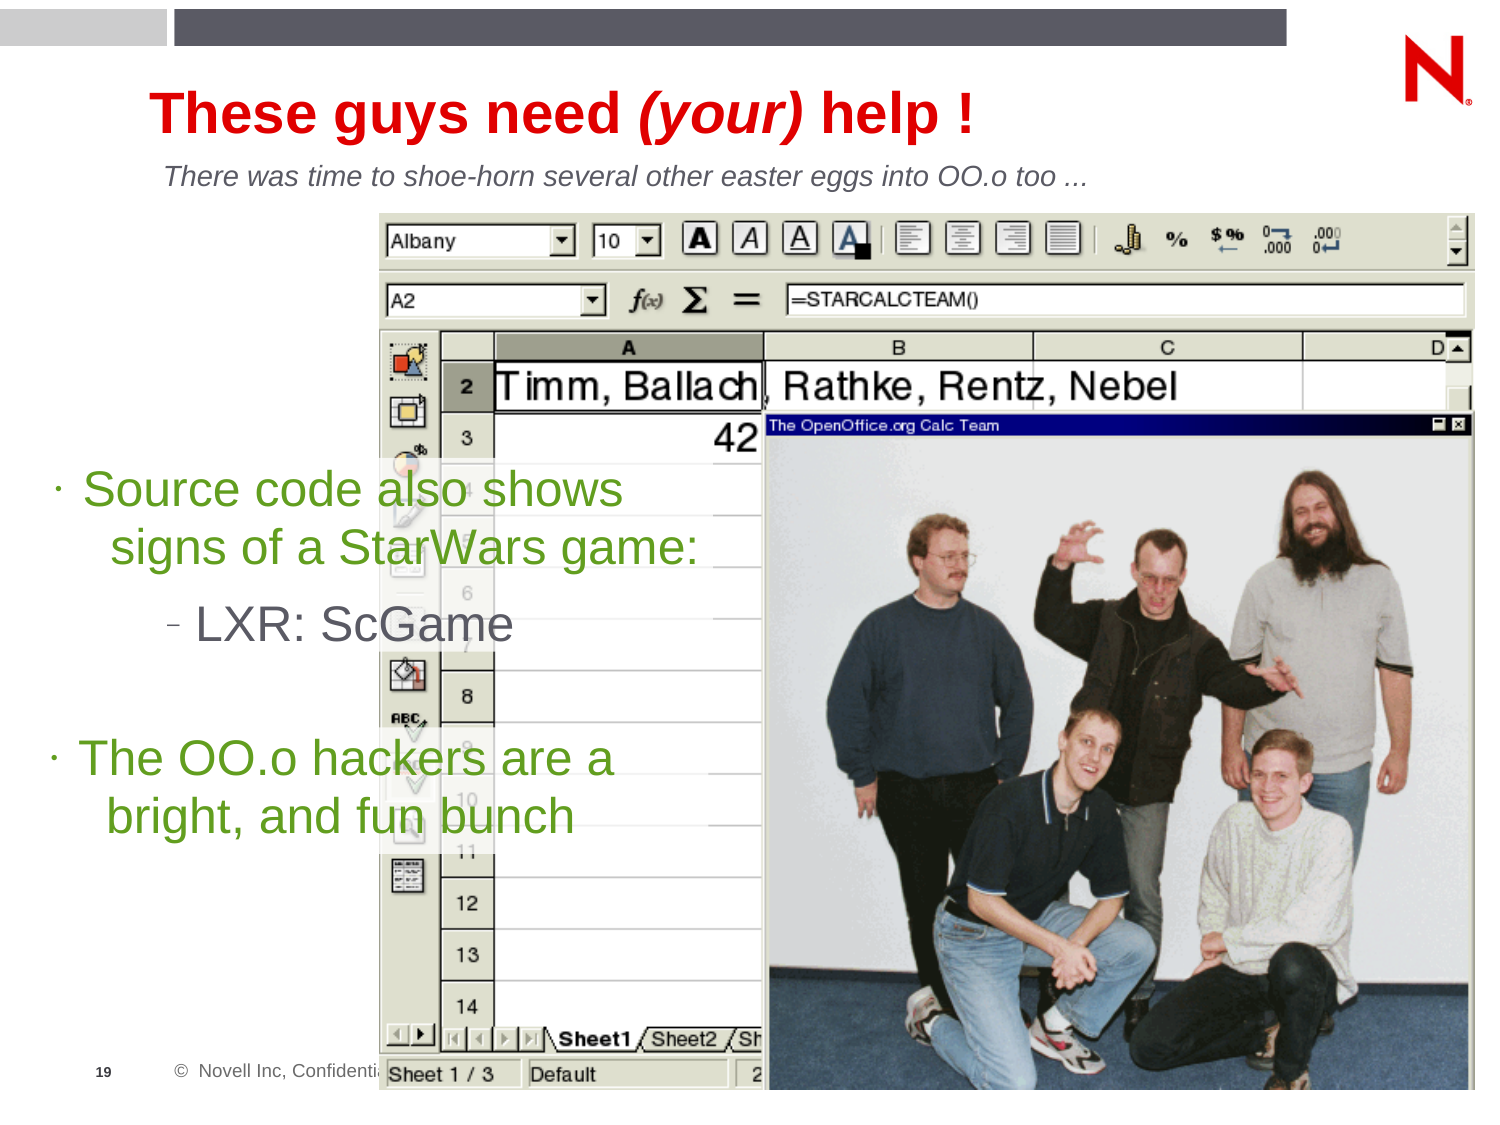

# These guys need (your) help !
There was time to shoe-horn several other easter eggs into OO.o too ...
Source code also shows signs of a StarWars game:
LXR: ScGame
The OO.o hackers are a bright, and fun bunch